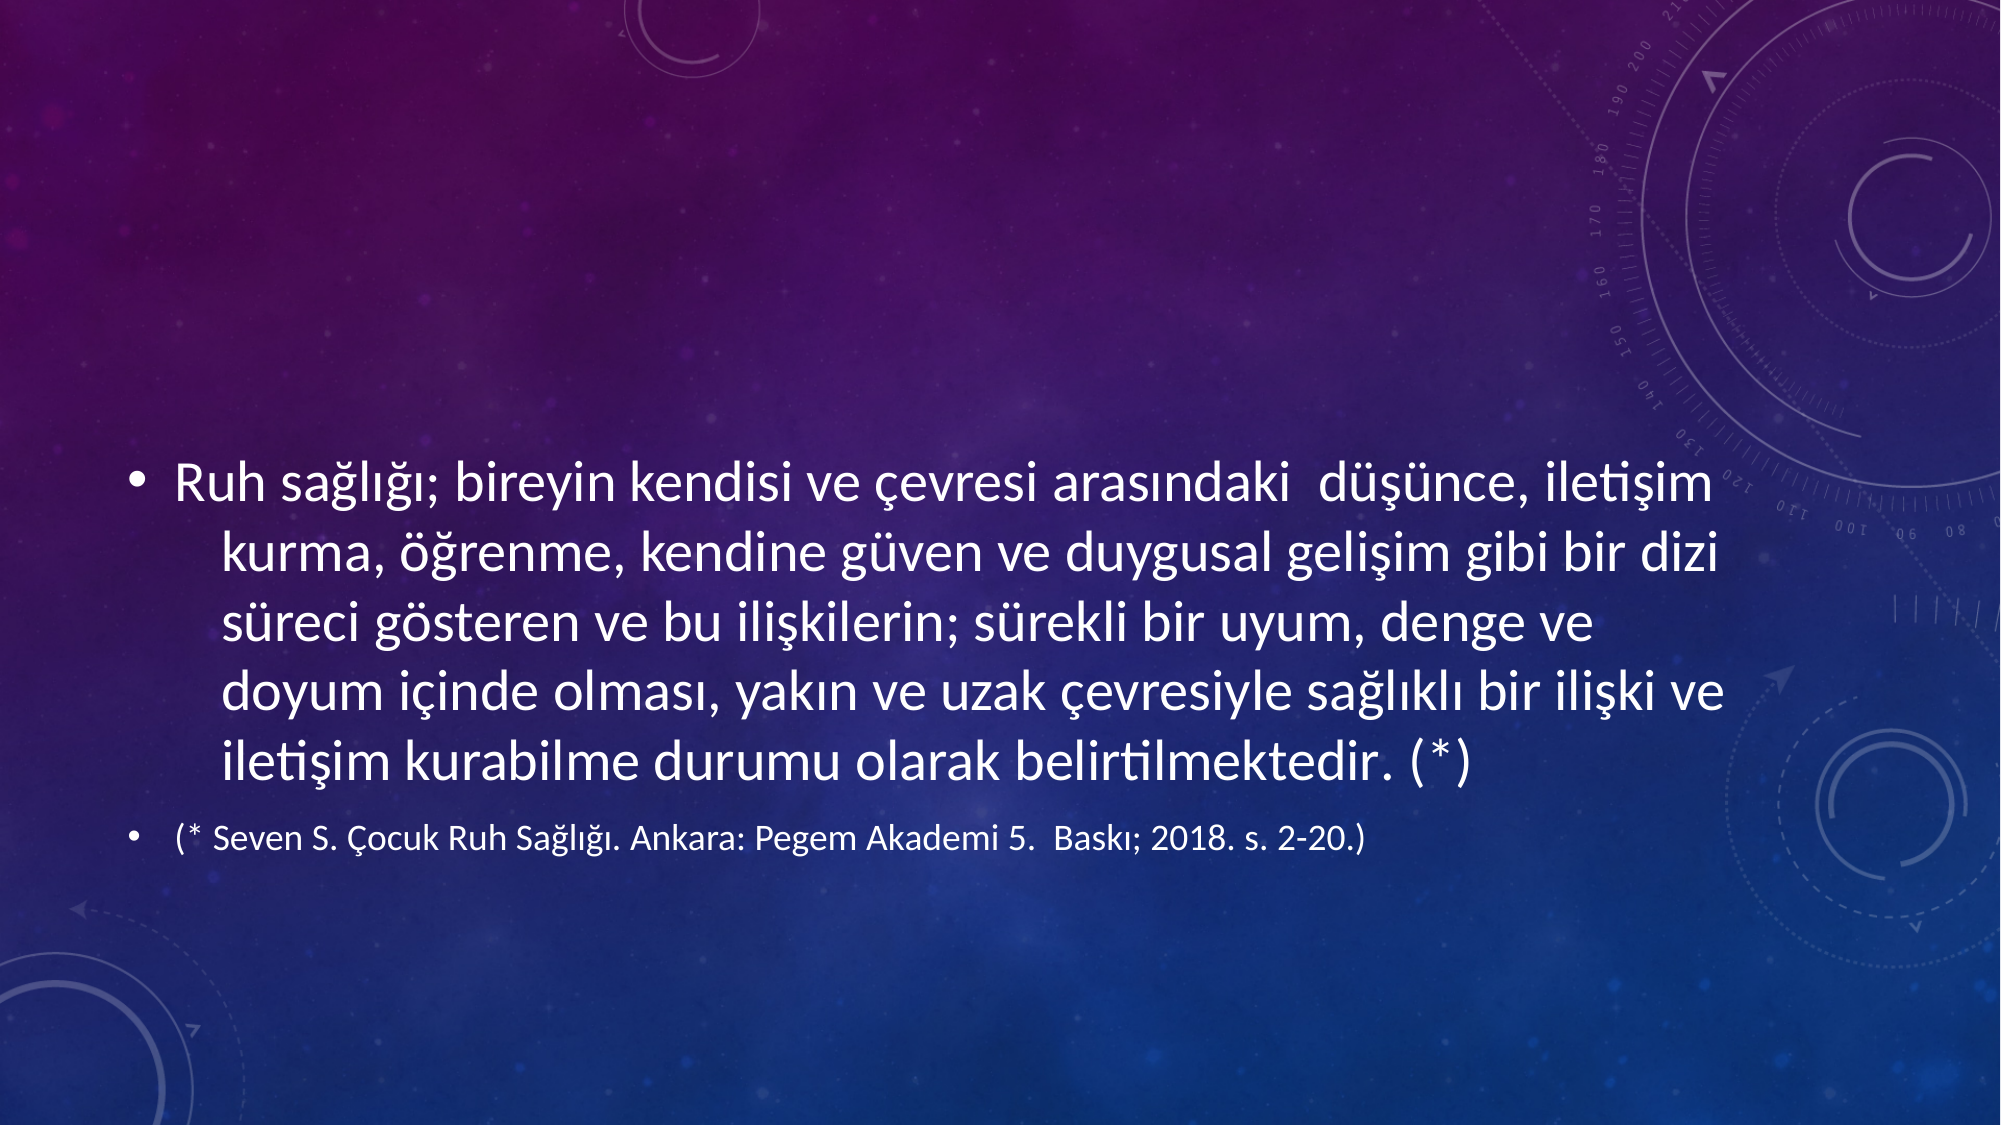

#
Ruh sağlığı; bireyin kendisi ve çevresi arasındaki düşünce, iletişim kurma, öğrenme, kendine güven ve duygusal gelişim gibi bir dizi süreci gösteren ve bu ilişkilerin; sürekli bir uyum, denge ve doyum içinde olması, yakın ve uzak çevresiyle sağlıklı bir ilişki ve iletişim kurabilme durumu olarak belirtilmektedir. (*)
(* Seven S. Çocuk Ruh Sağlığı. Ankara: Pegem Akademi 5. Baskı; 2018. s. 2-20.)